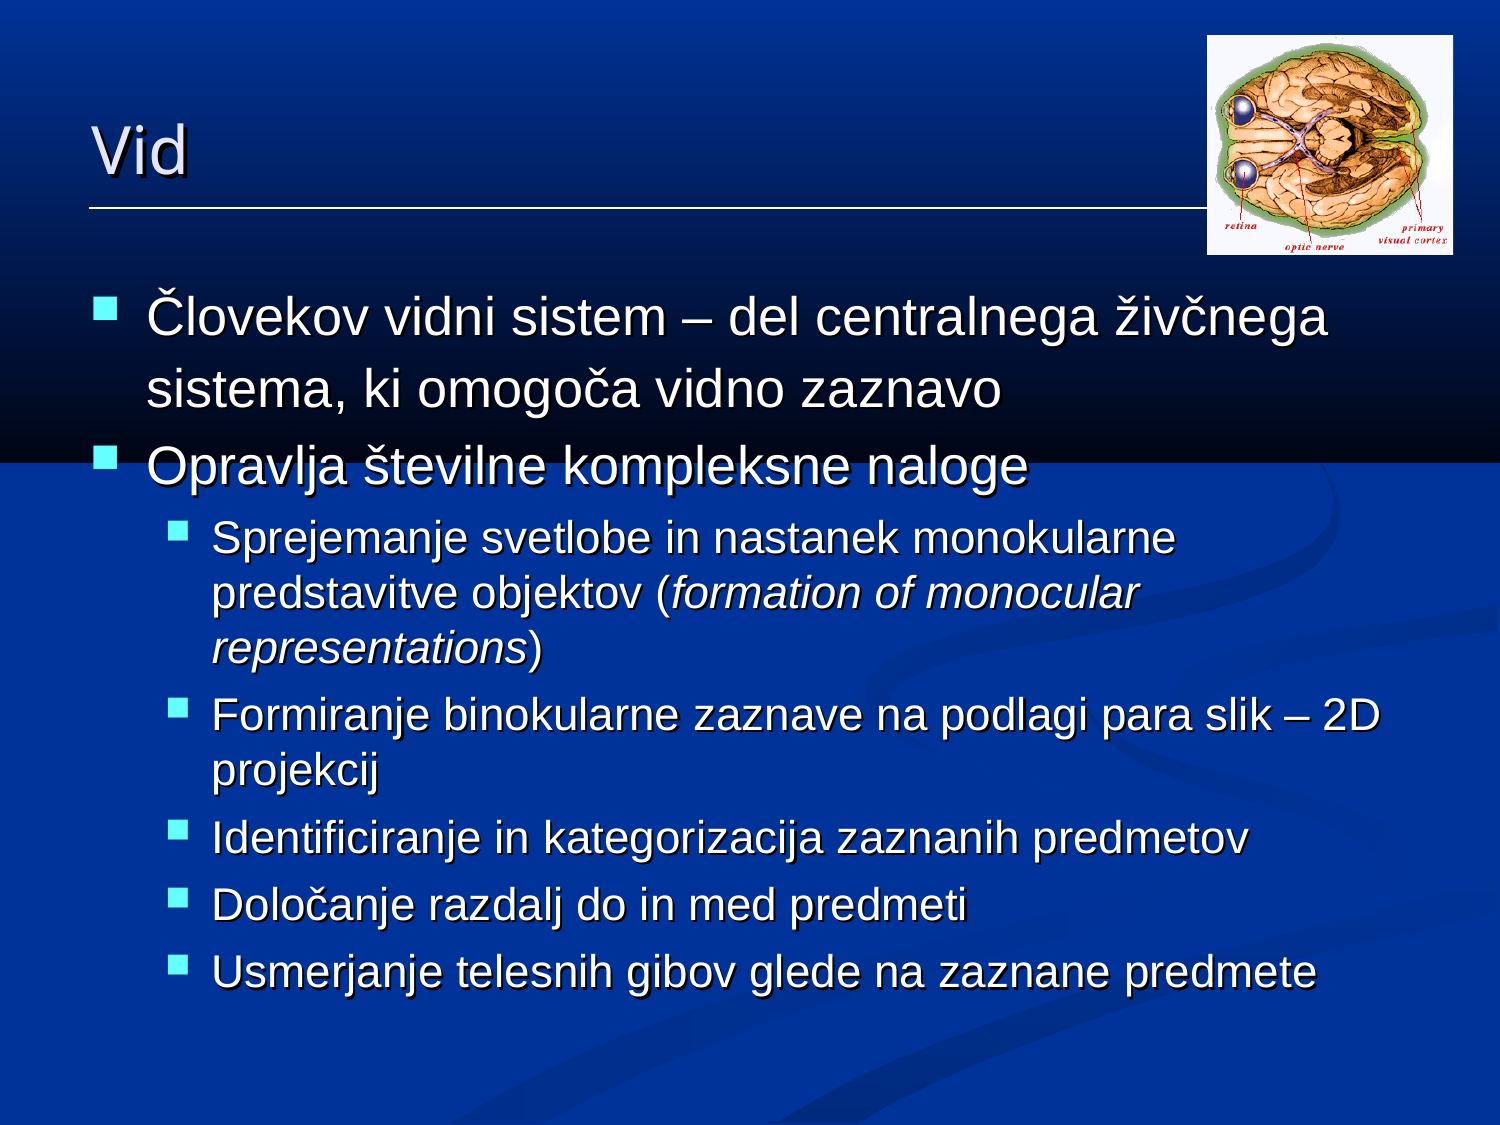

Vid
# Človekov vidni sistem – del centralnega živčnega sistema, ki omogoča vidno zaznavo
Opravlja številne kompleksne naloge
Sprejemanje svetlobe in nastanek monokularne predstavitve objektov (formation of monocular representations)
Formiranje binokularne zaznave na podlagi para slik – 2D projekcij
Identificiranje in kategorizacija zaznanih predmetov
Določanje razdalj do in med predmeti
Usmerjanje telesnih gibov glede na zaznane predmete